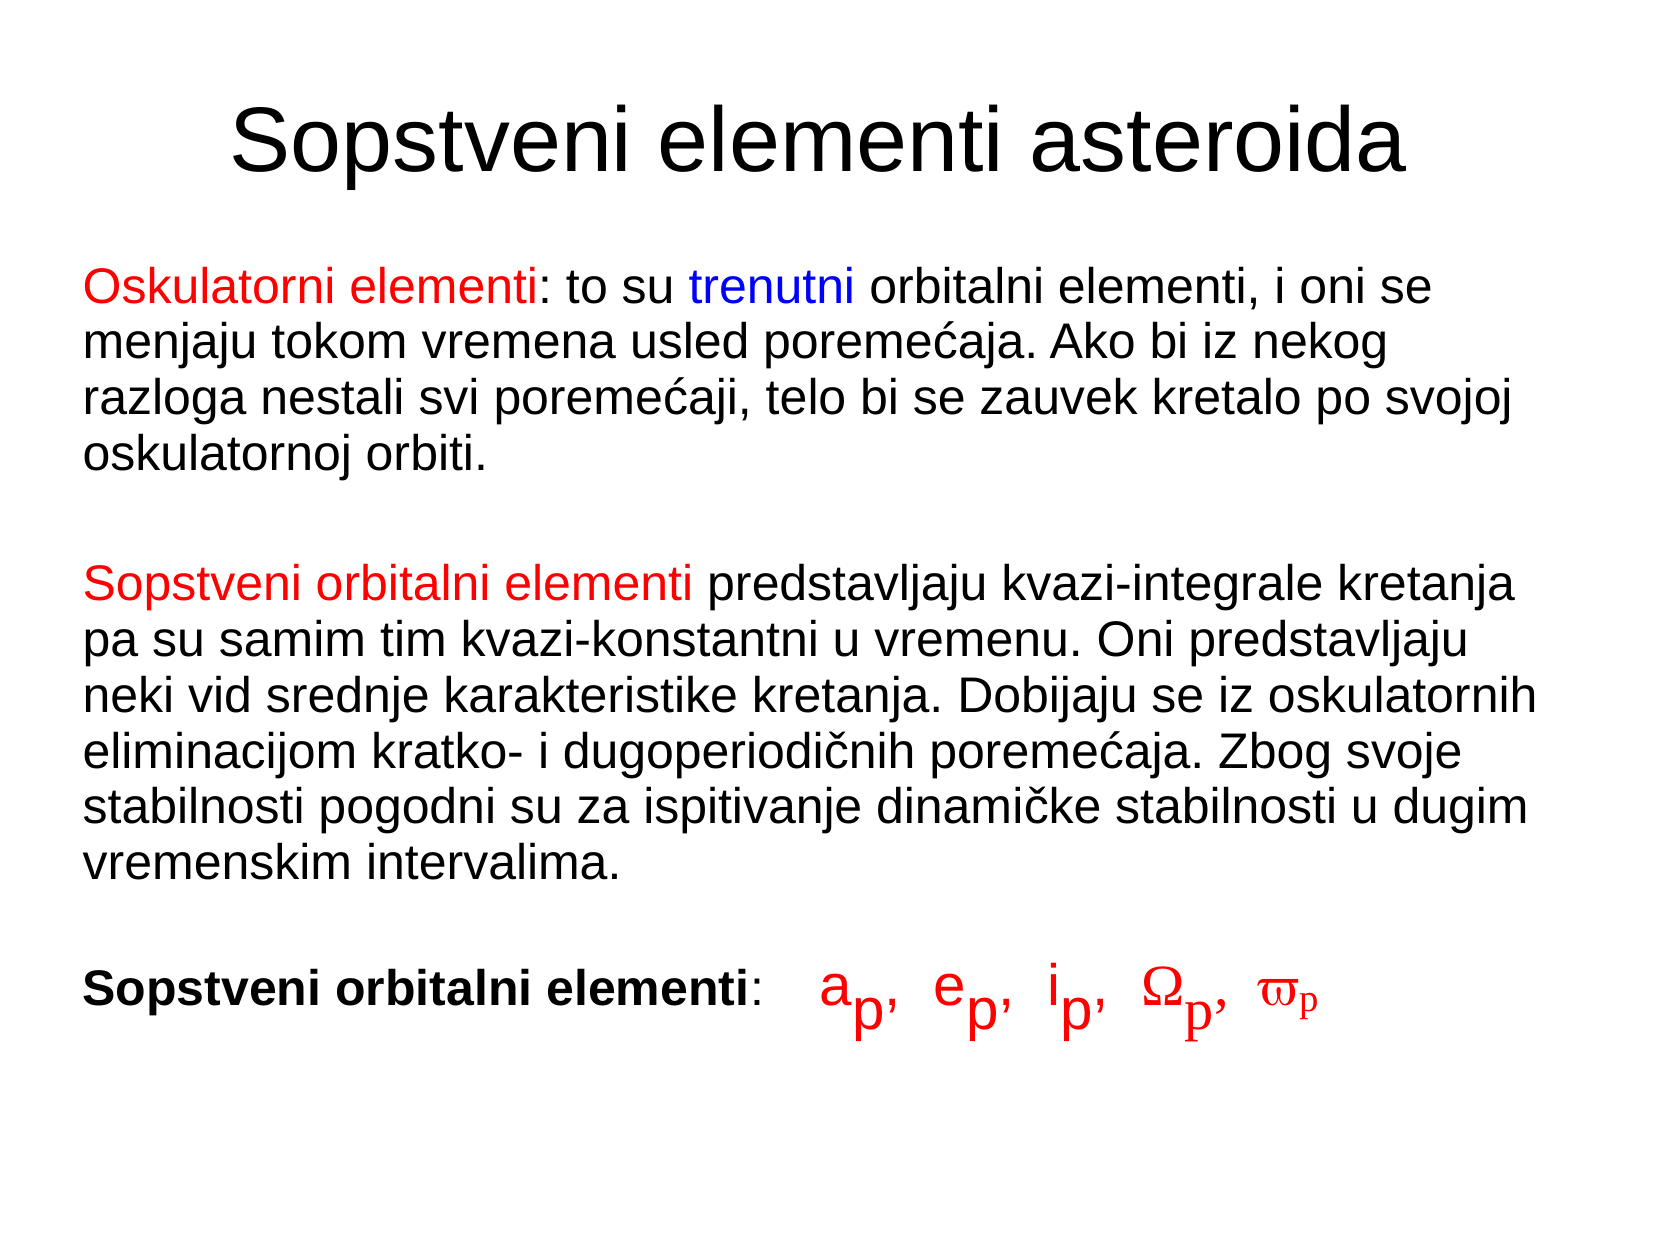

# Sopstveni elementi asteroida
Oskulatorni elementi: to su trenutni orbitalni elementi, i oni se menjaju tokom vremena usled poremećaja. Ako bi iz nekog razloga nestali svi poremećaji, telo bi se zauvek kretalo po svojoj oskulatornoj orbiti.
Sopstveni orbitalni elementi predstavljaju kvazi-integrale kretanja pa su samim tim kvazi-konstantni u vremenu. Oni predstavljaju neki vid srednje karakteristike kretanja. Dobijaju se iz oskulatornih eliminacijom kratko- i dugoperiodičnih poremećaja. Zbog svoje stabilnosti pogodni su za ispitivanje dinamičke stabilnosti u dugim vremenskim intervalima.
Sopstveni orbitalni elementi: ap, ep, ip, Ωp, p